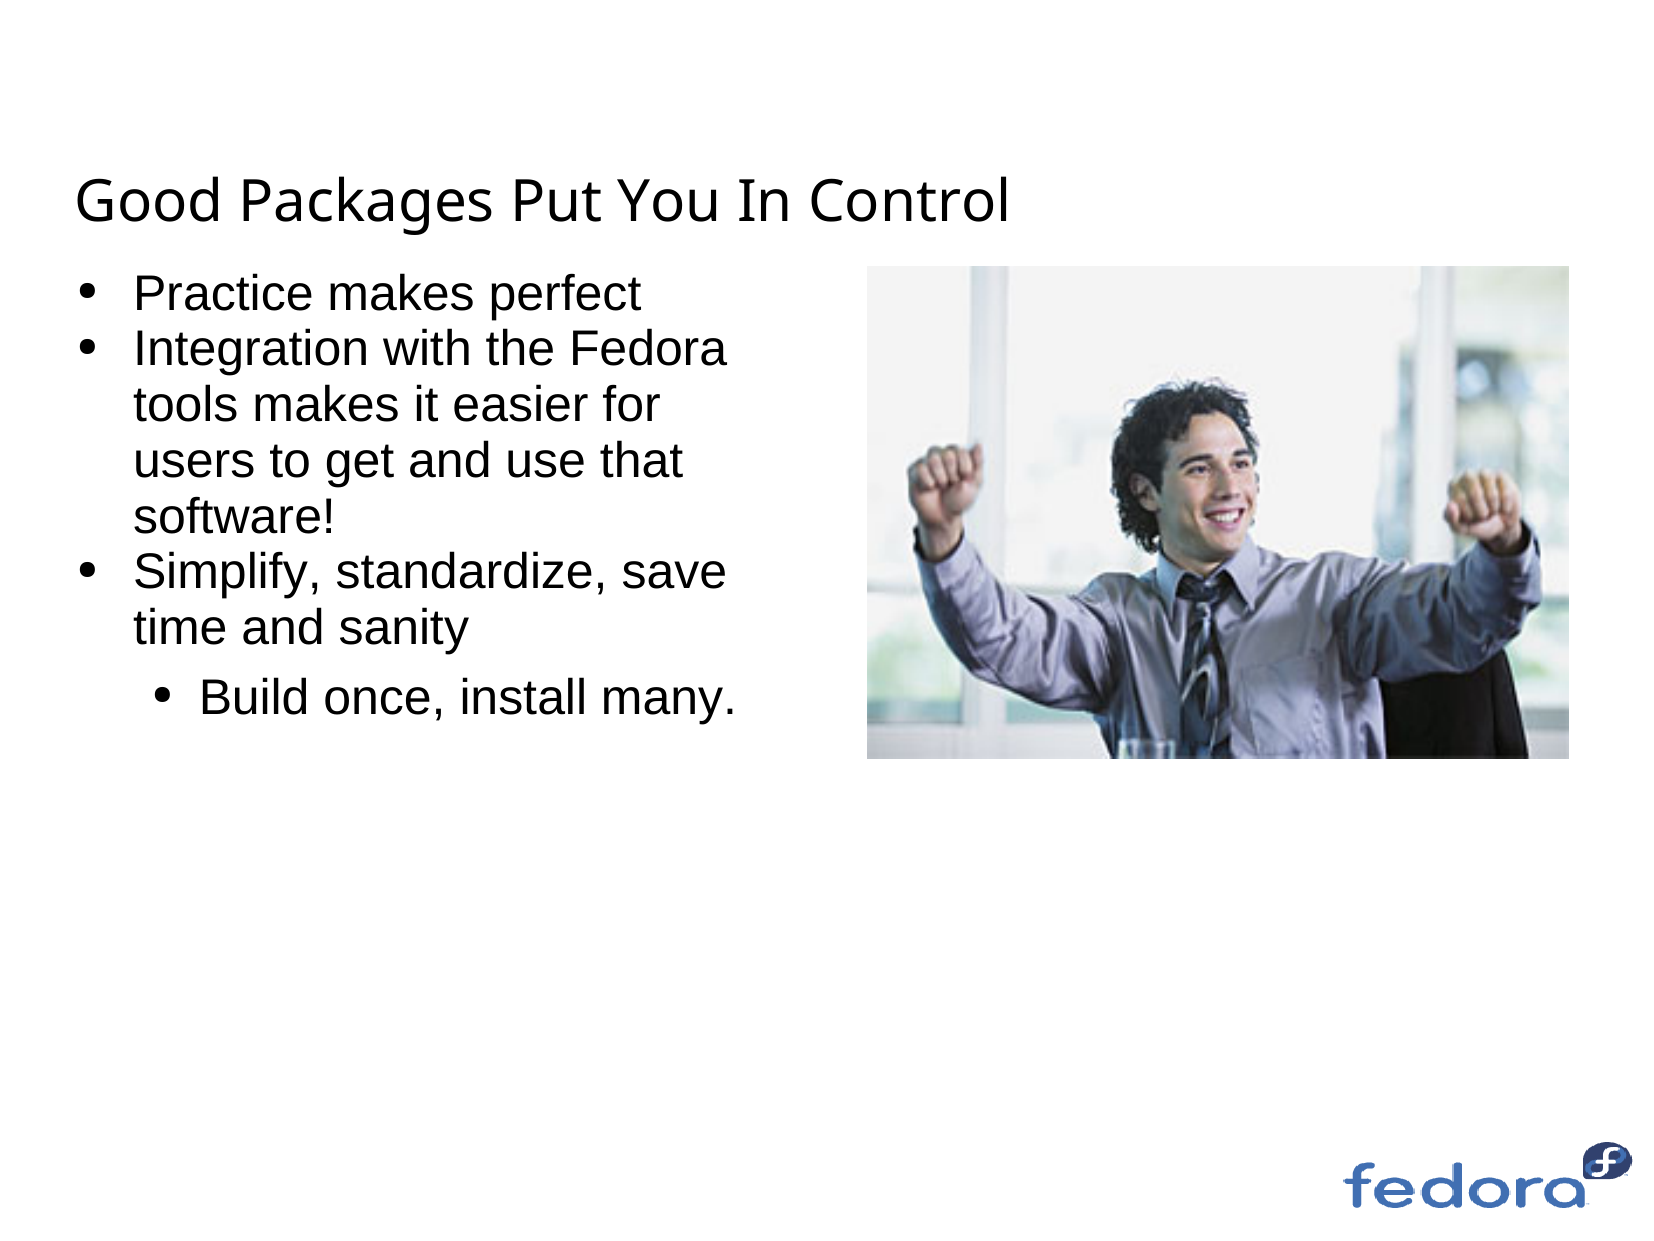

# Good Packages Put You In Control
Practice makes perfect
Integration with the Fedora tools makes it easier for users to get and use that software!
Simplify, standardize, save time and sanity
Build once, install many.